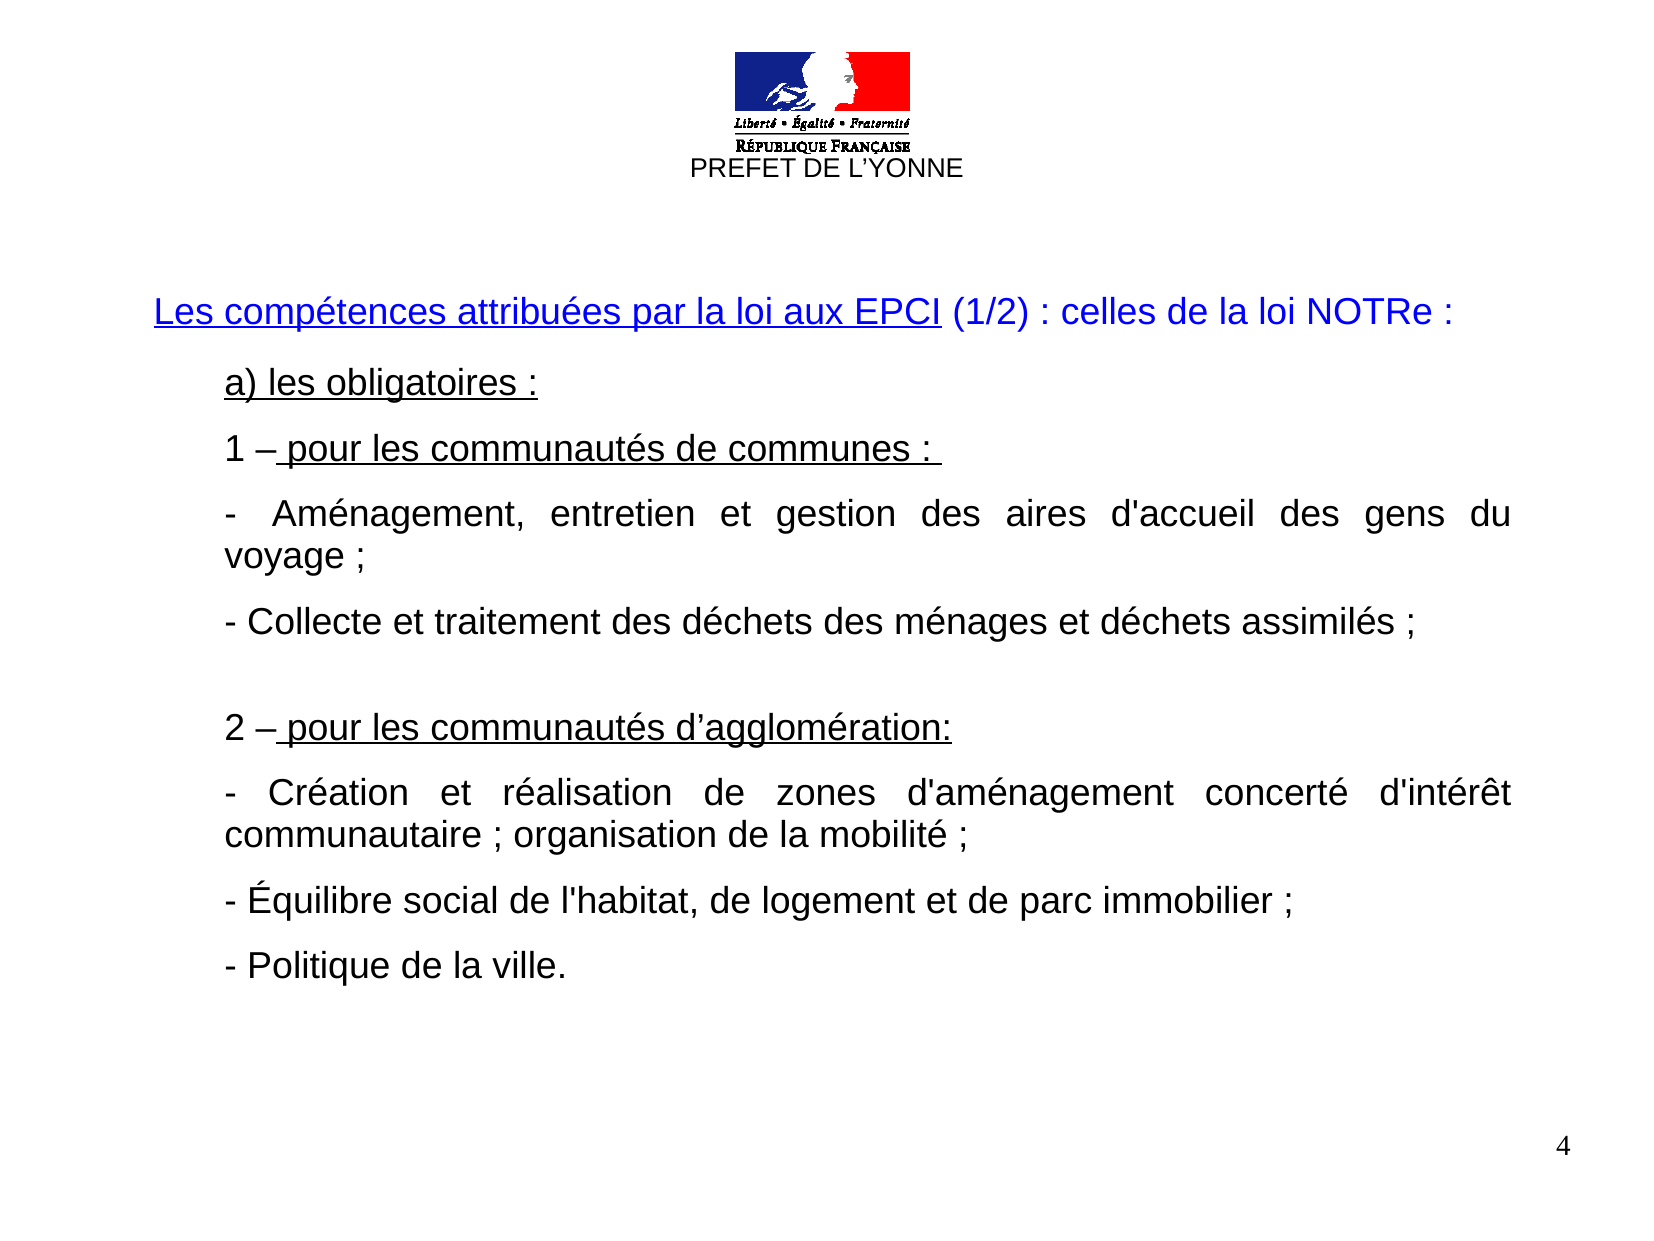

# PREFET DE L’YONNE
Les compétences attribuées par la loi aux EPCI (1/2) : celles de la loi NOTRe :
a) les obligatoires :
1 – pour les communautés de communes :
-  Aménagement, entretien et gestion des aires d'accueil des gens du voyage ;
- Collecte et traitement des déchets des ménages et déchets assimilés ;
2 – pour les communautés d’agglomération:
- Création et réalisation de zones d'aménagement concerté d'intérêt communautaire ; organisation de la mobilité ;
- Équilibre social de l'habitat, de logement et de parc immobilier ;
- Politique de la ville.
4